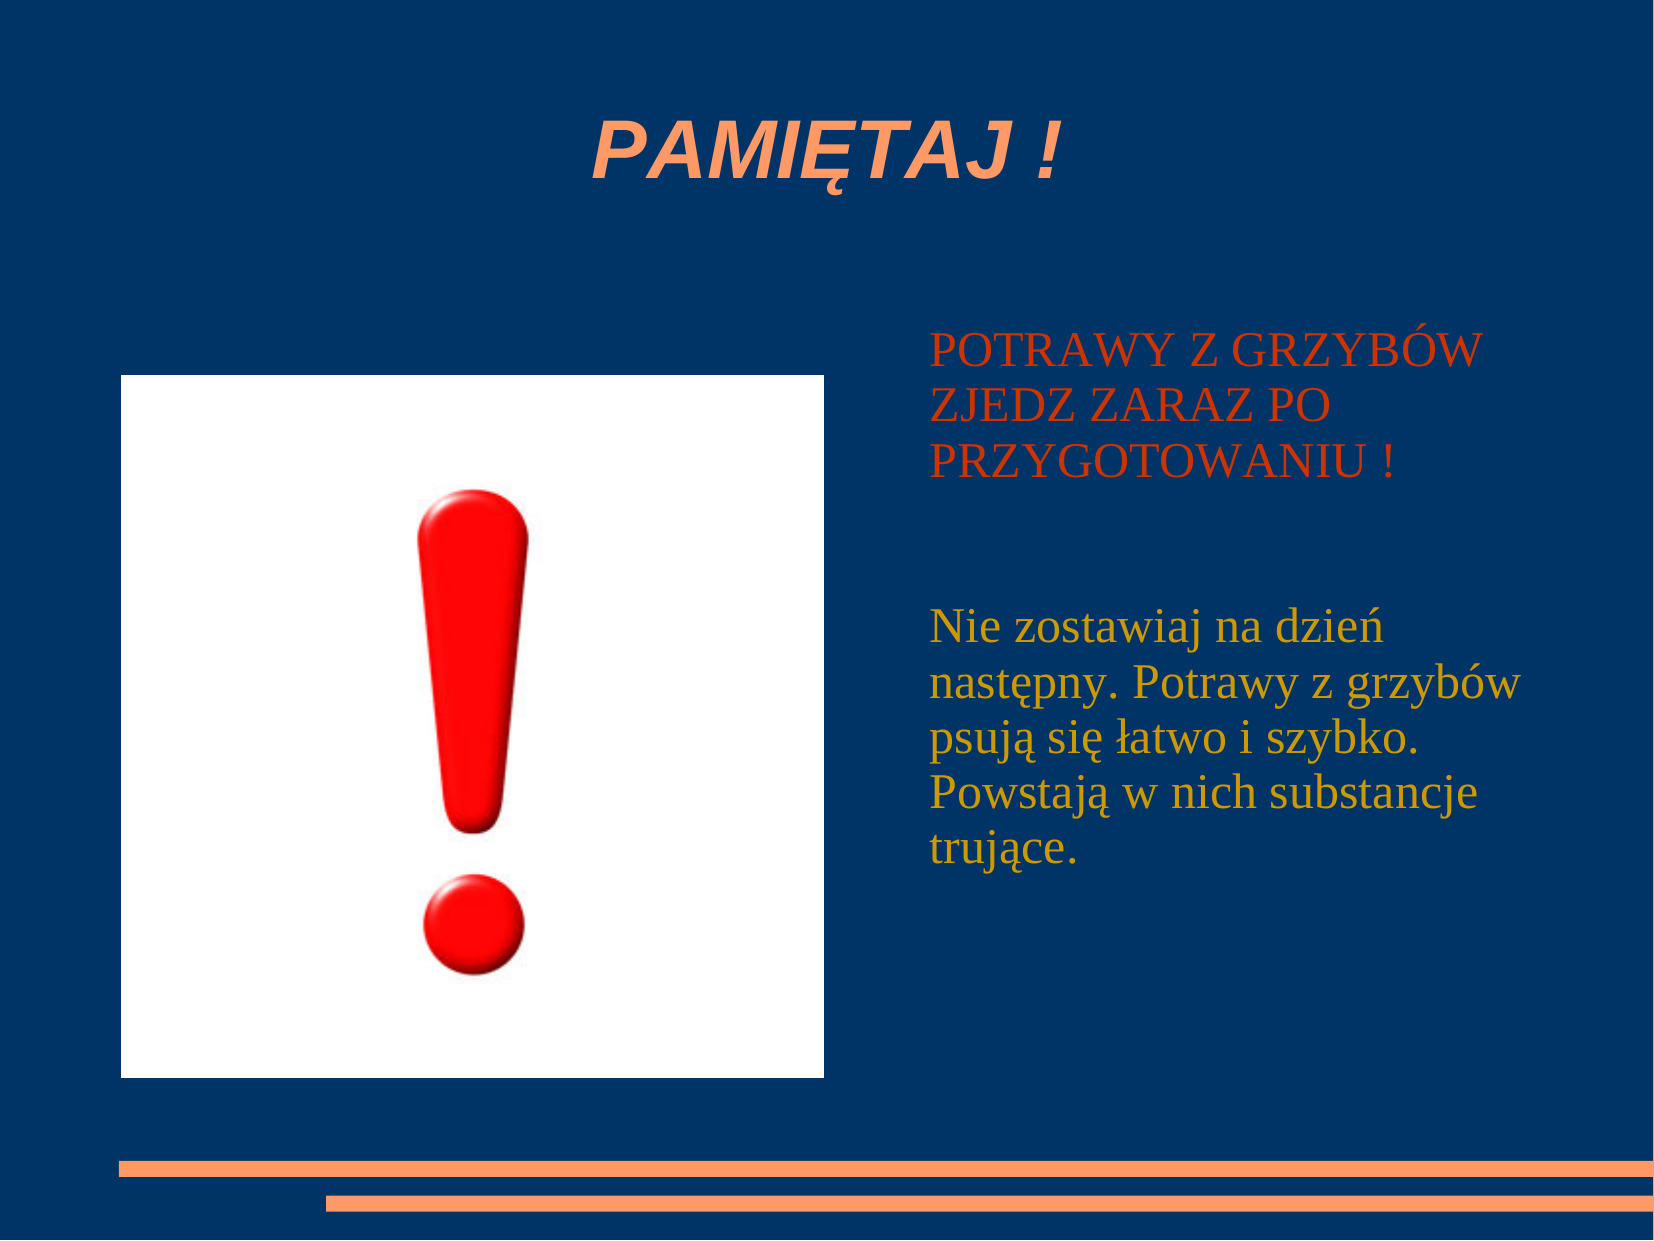

# PAMIĘTAJ !
POTRAWY Z GRZYBÓW ZJEDZ ZARAZ PO PRZYGOTOWANIU !
Nie zostawiaj na dzień następny. Potrawy z grzybów psują się łatwo i szybko. Powstają w nich substancje trujące.